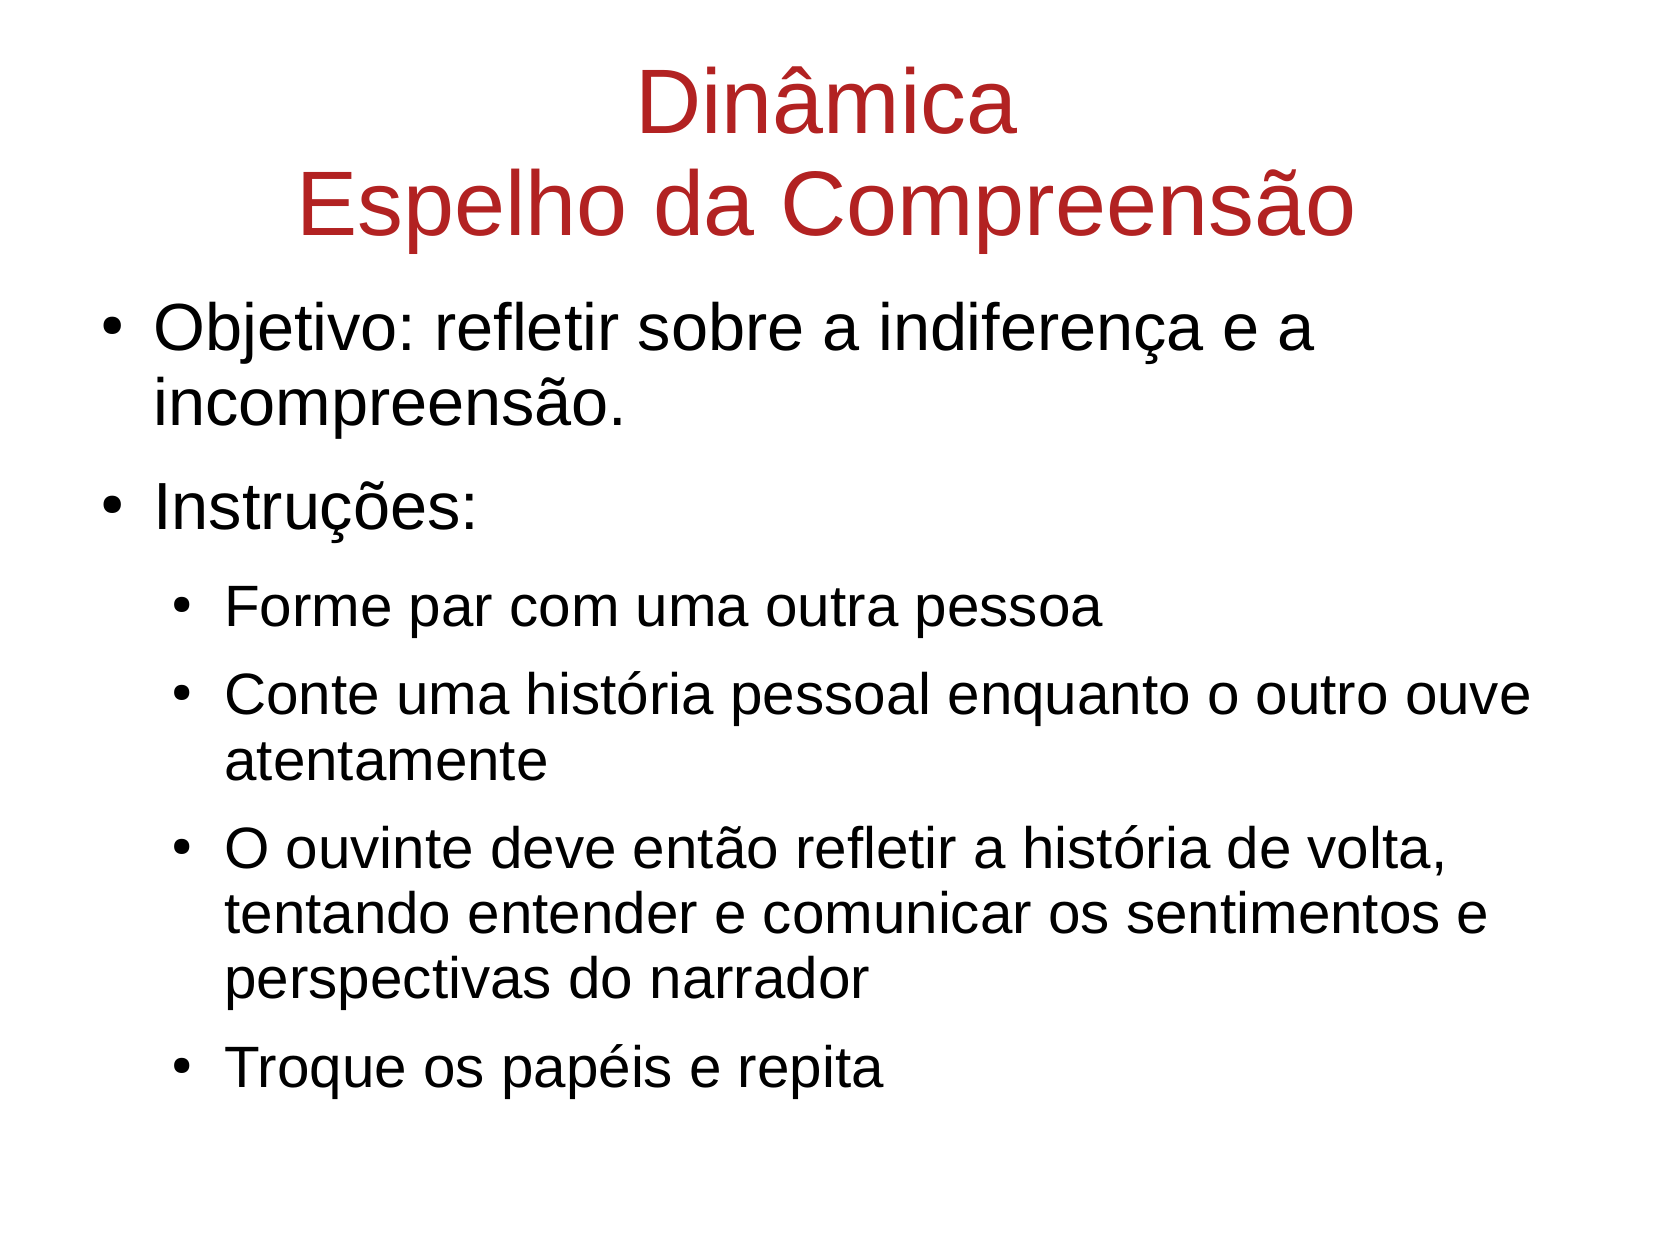

# Dinâmica Espelho da Compreensão
Objetivo: refletir sobre a indiferença e a incompreensão.
Instruções:
Forme par com uma outra pessoa
Conte uma história pessoal enquanto o outro ouve atentamente
O ouvinte deve então refletir a história de volta, tentando entender e comunicar os sentimentos e perspectivas do narrador
Troque os papéis e repita